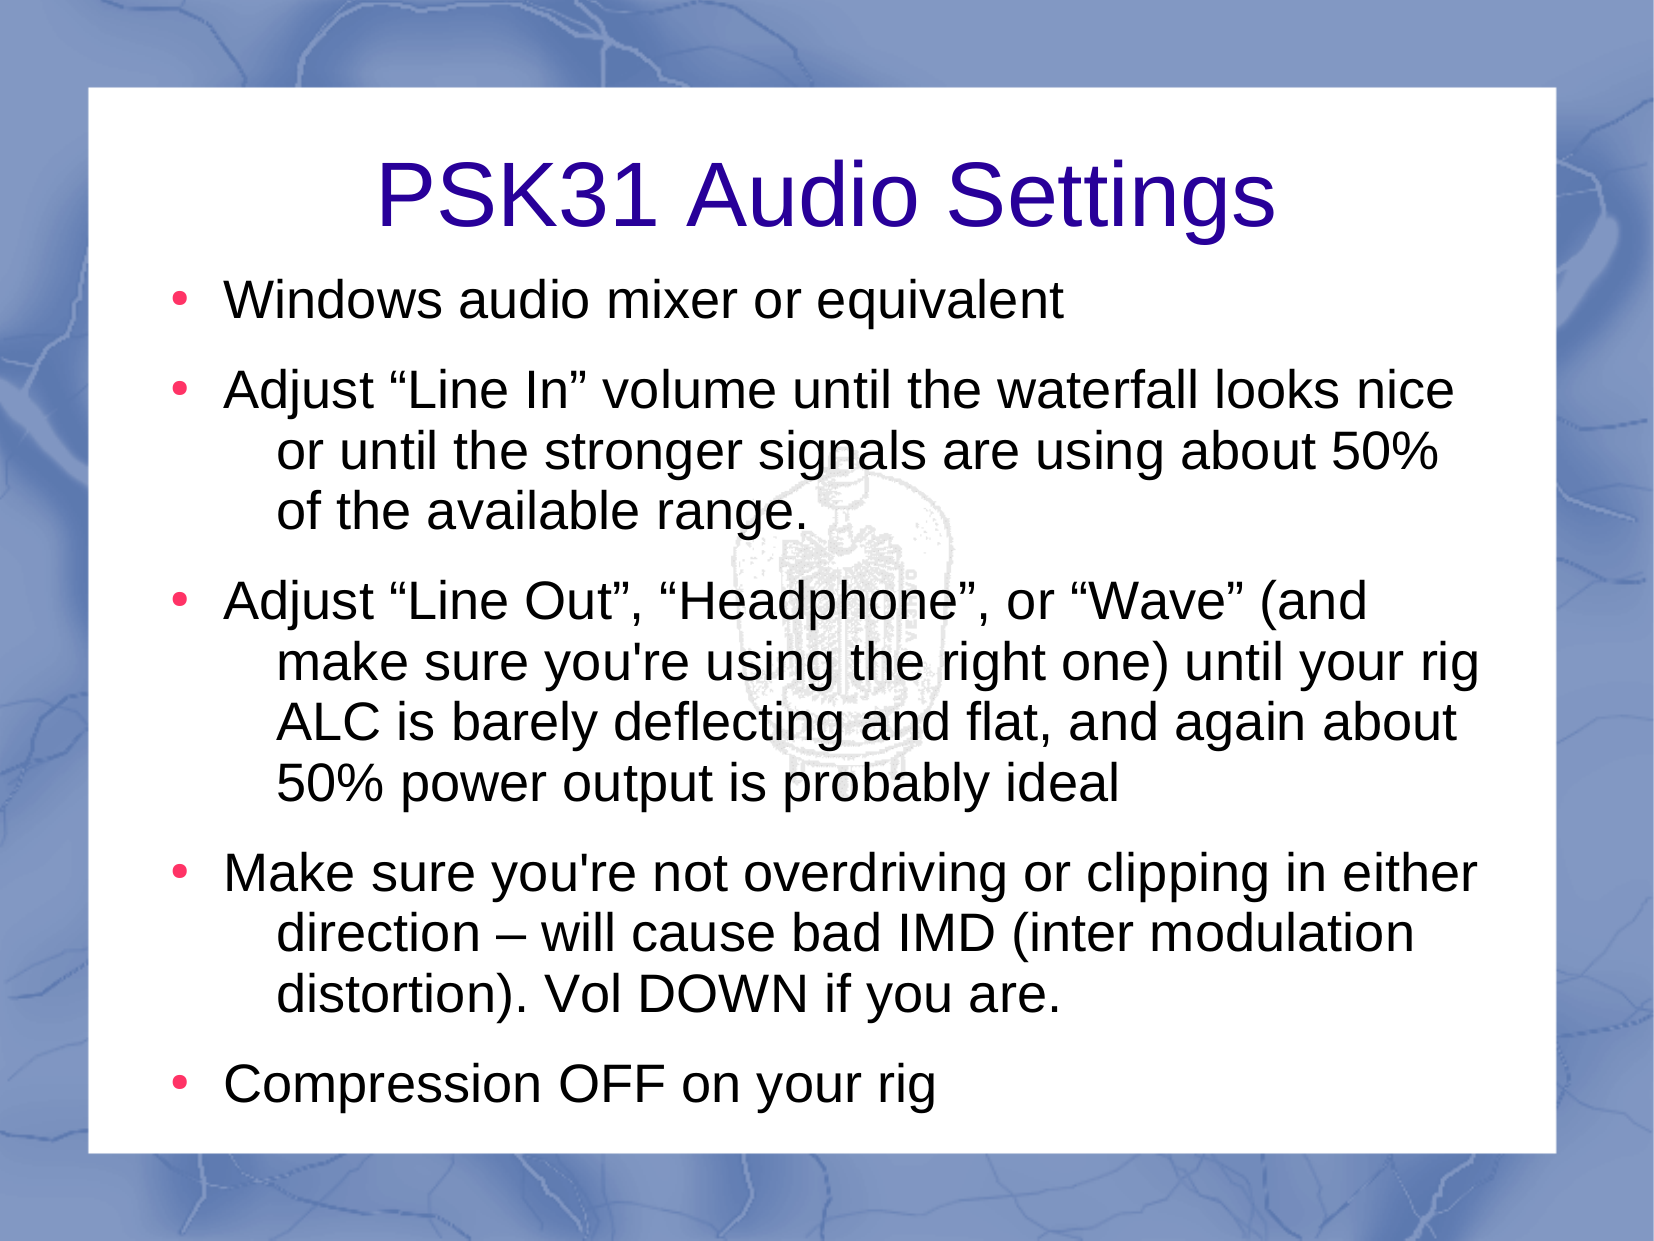

# PSK31 Audio Settings
Windows audio mixer or equivalent
Adjust “Line In” volume until the waterfall looks nice or until the stronger signals are using about 50% of the available range.
Adjust “Line Out”, “Headphone”, or “Wave” (and make sure you're using the right one) until your rig ALC is barely deflecting and flat, and again about 50% power output is probably ideal
Make sure you're not overdriving or clipping in either direction – will cause bad IMD (inter modulation distortion). Vol DOWN if you are.
Compression OFF on your rig